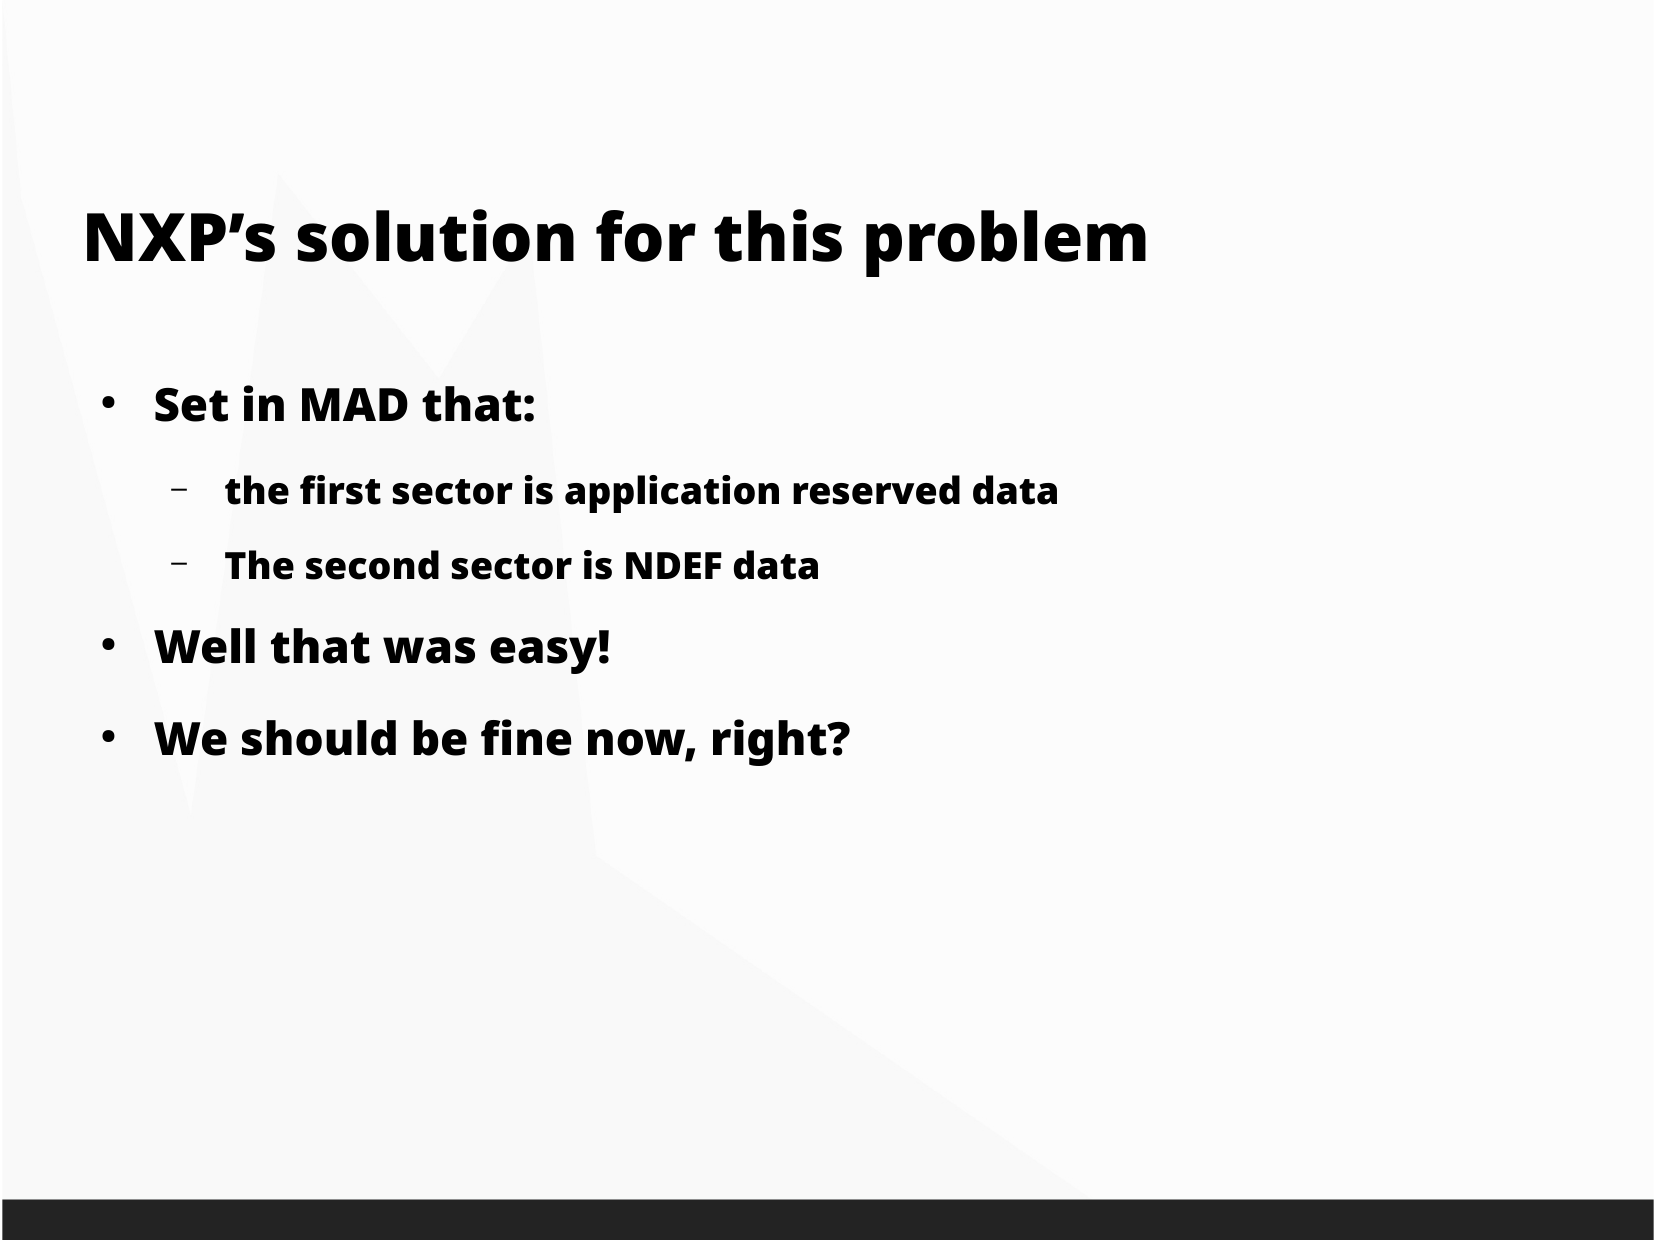

# NXP’s solution for this problem
Set in MAD that:
the first sector is application reserved data
The second sector is NDEF data
Well that was easy!
We should be fine now, right?